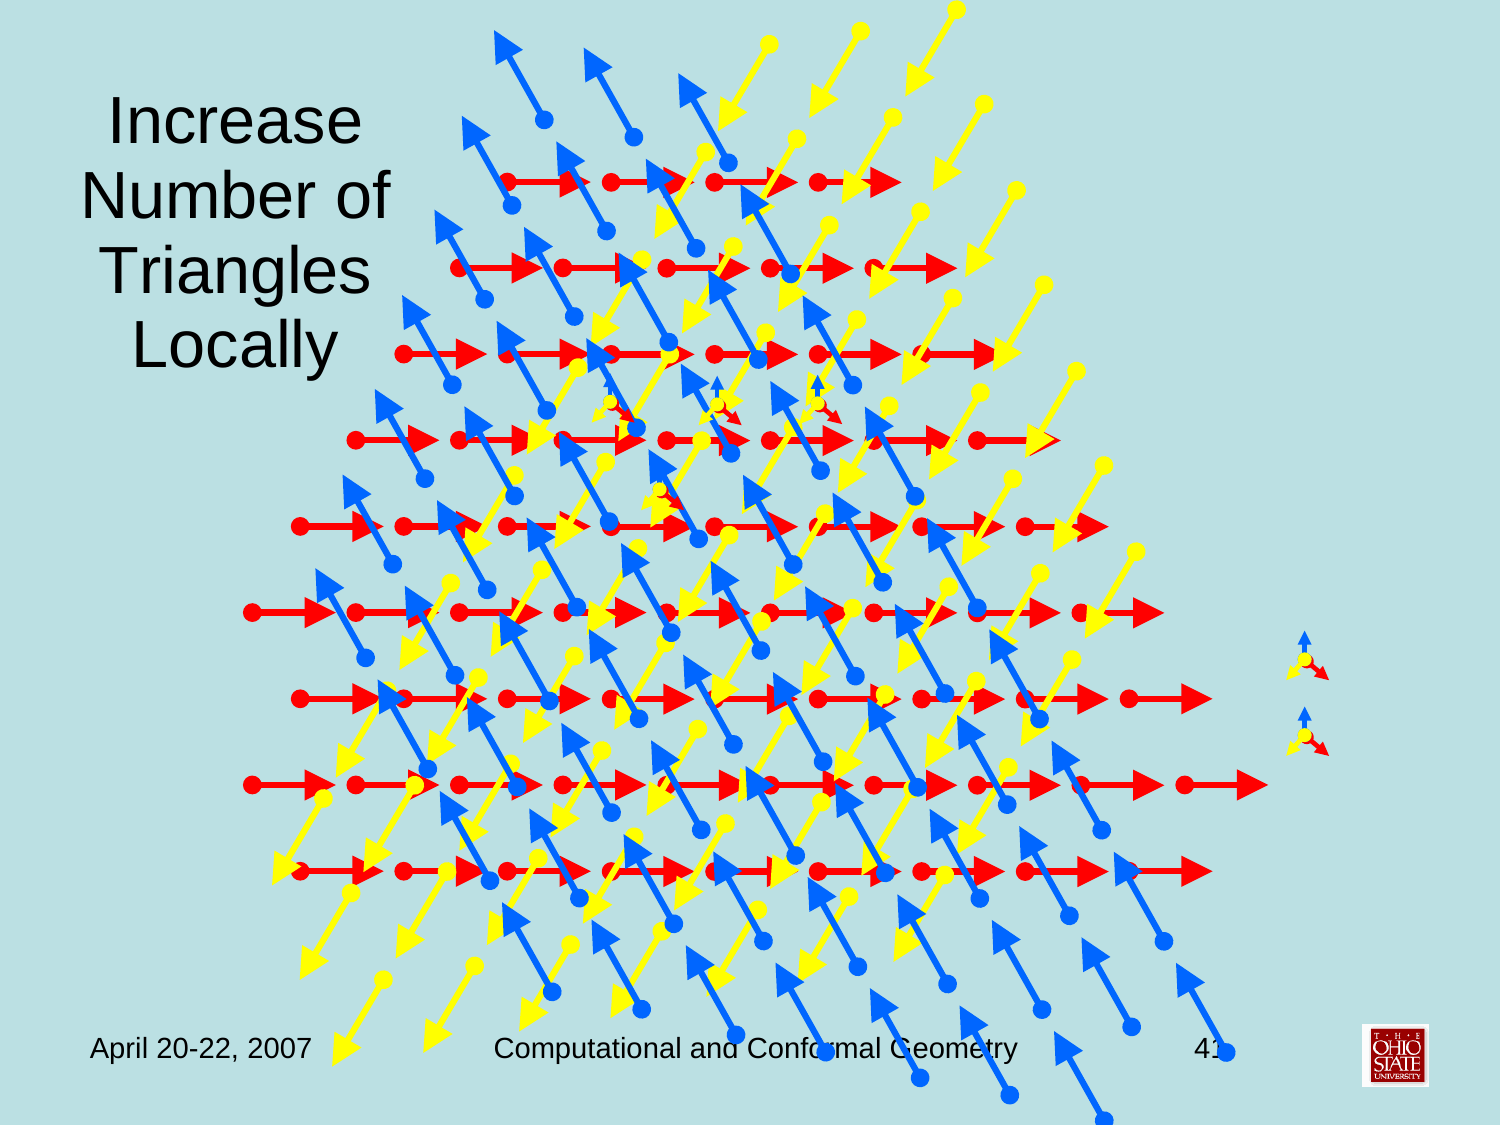

Increase
Number of
Triangles
Locally
April 20-22, 2007
Computational and Conformal Geometry
41